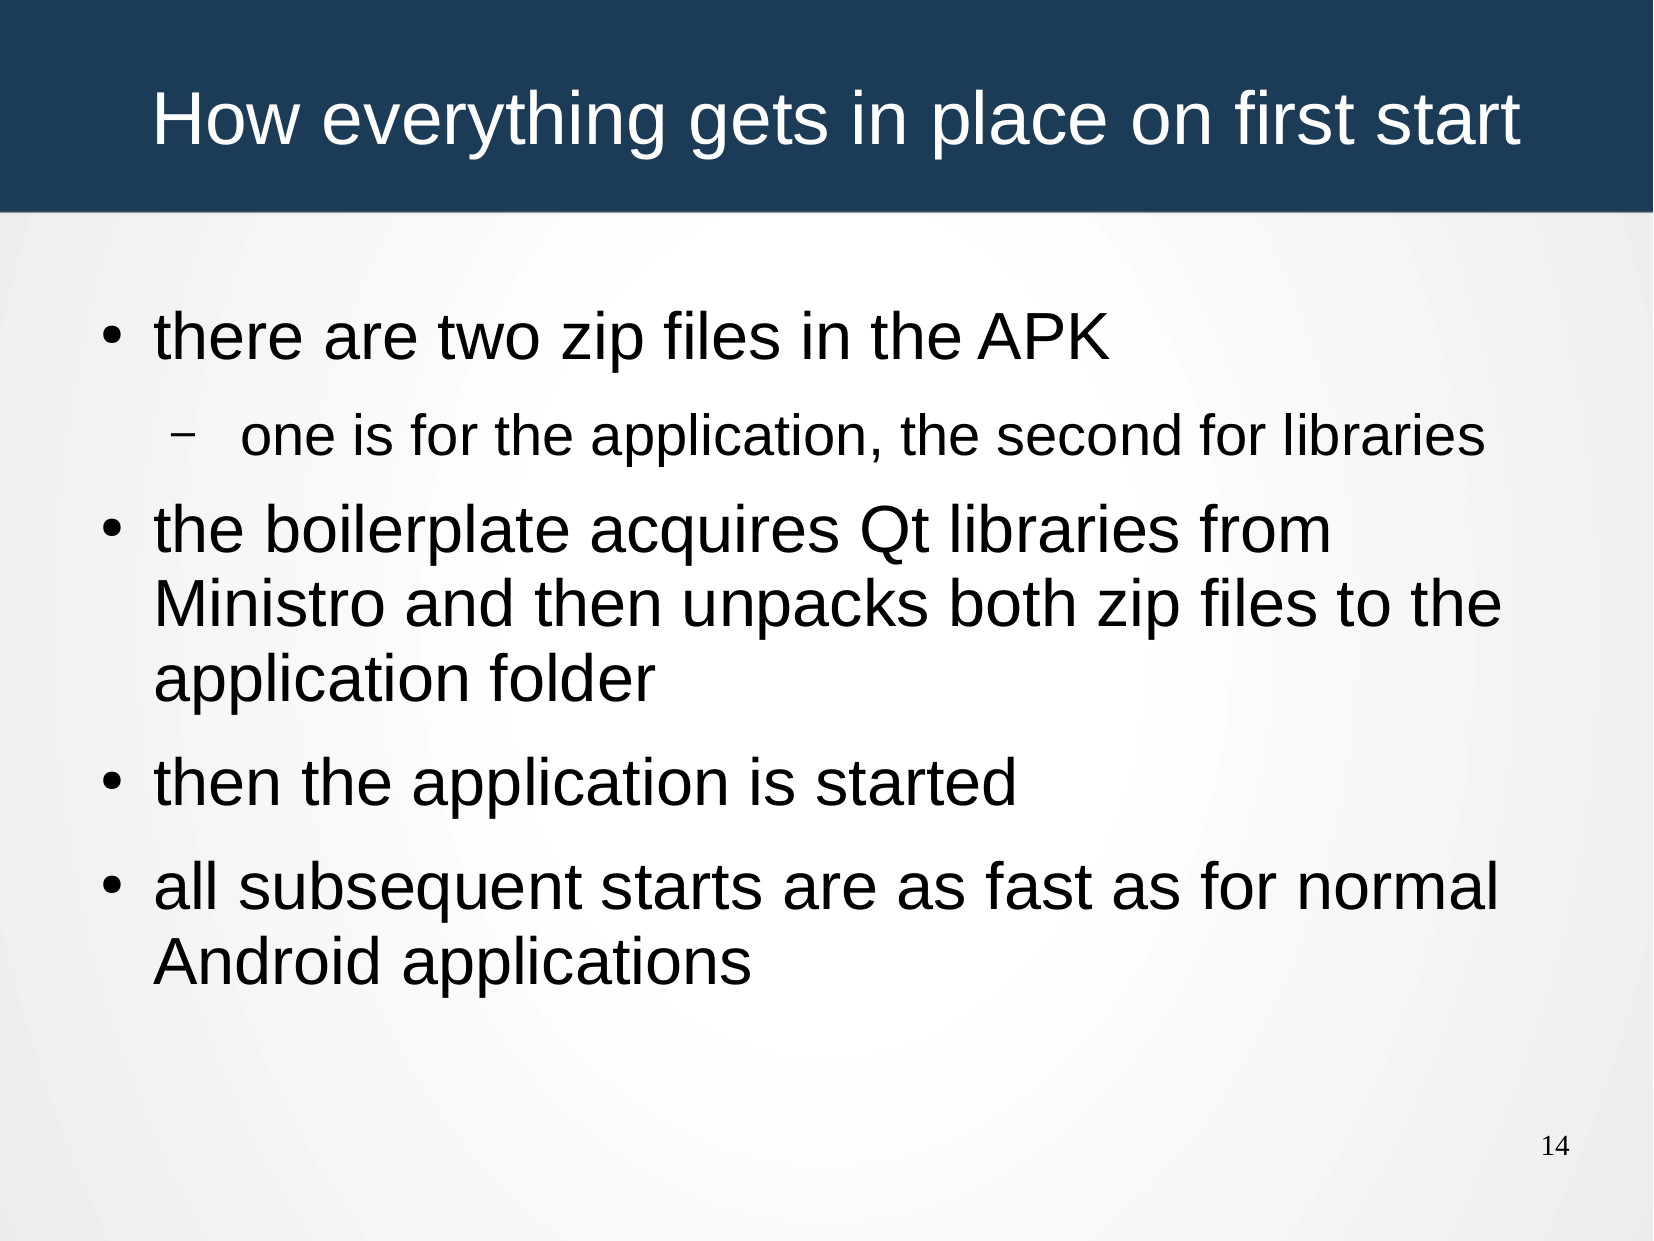

# How everything gets in place on first start
there are two zip files in the APK
 one is for the application, the second for libraries
the boilerplate acquires Qt libraries from Ministro and then unpacks both zip files to the application folder
then the application is started
all subsequent starts are as fast as for normal Android applications
14